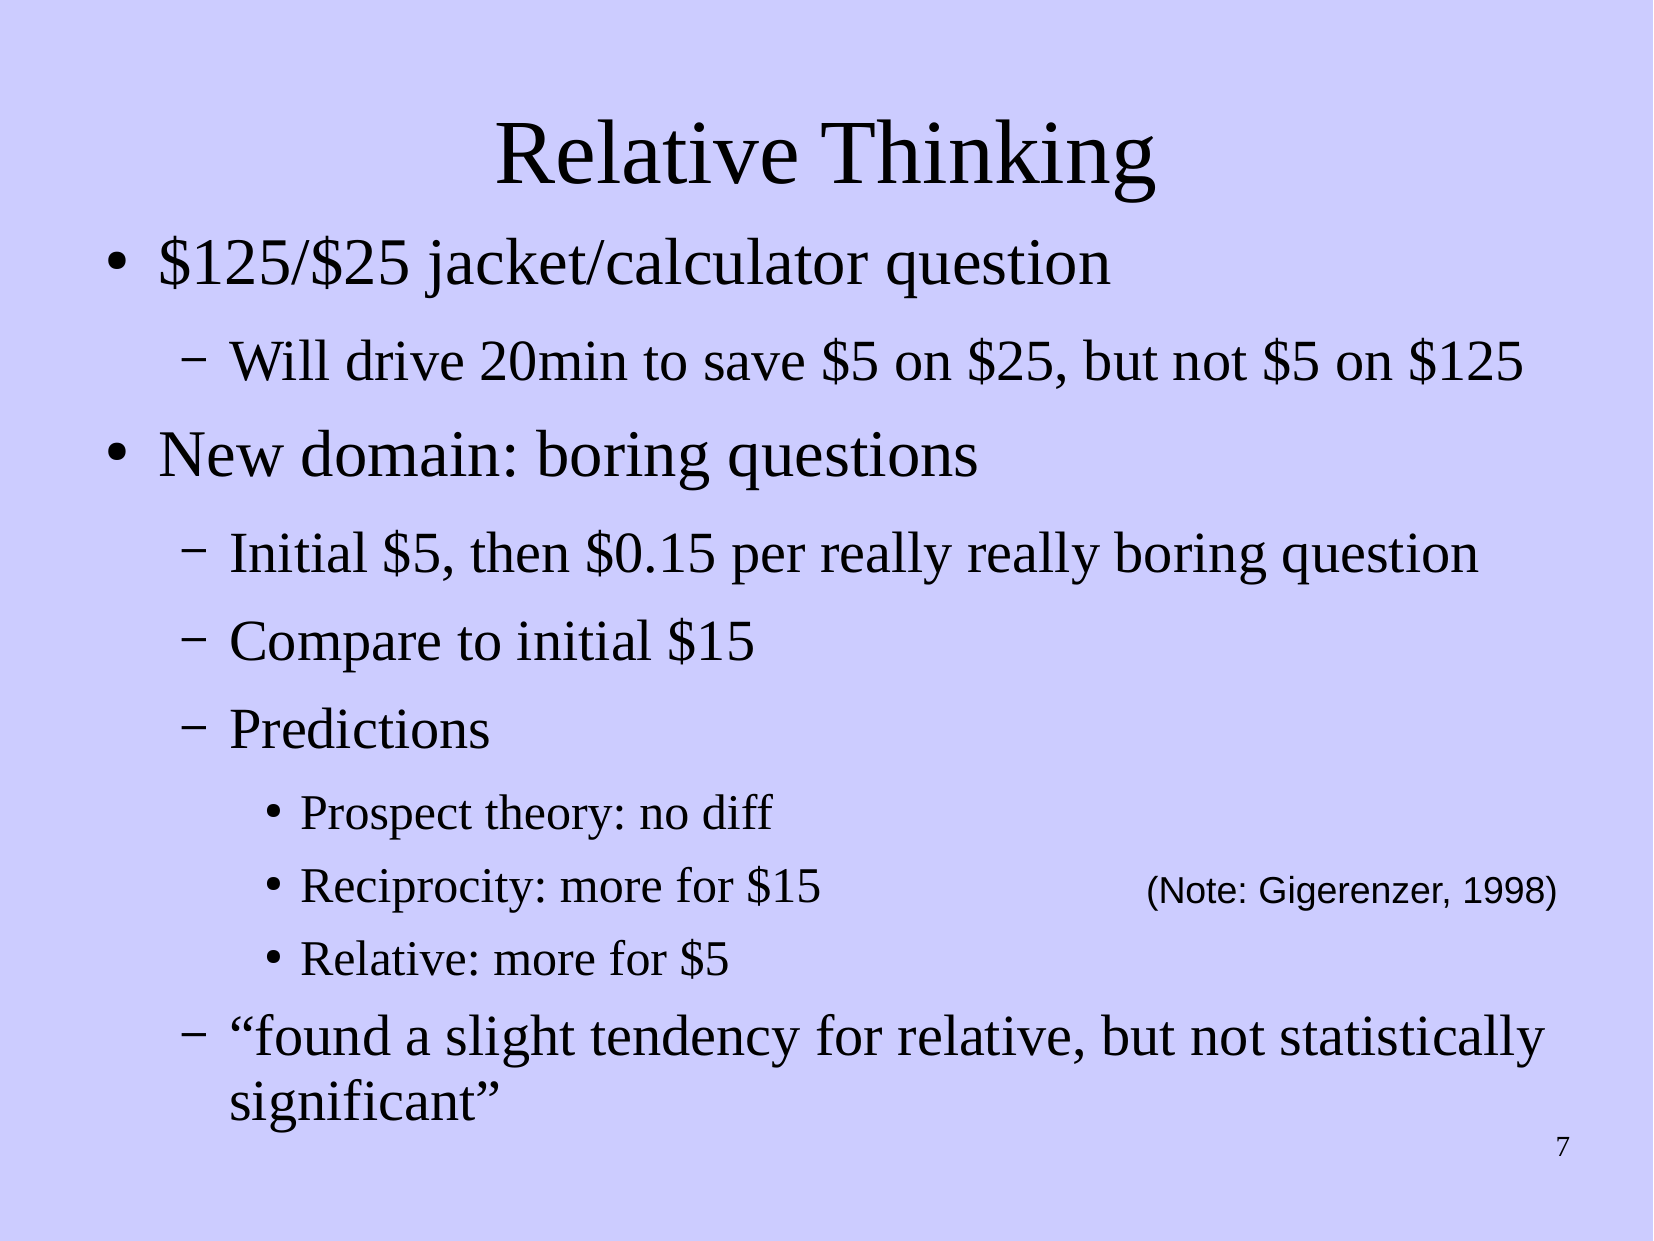

# Relative Thinking
$125/$25 jacket/calculator question
Will drive 20min to save $5 on $25, but not $5 on $125
New domain: boring questions
Initial $5, then $0.15 per really really boring question
Compare to initial $15
Predictions
Prospect theory: no diff
Reciprocity: more for $15
Relative: more for $5
“found a slight tendency for relative, but not statistically significant”
(Note: Gigerenzer, 1998)
7